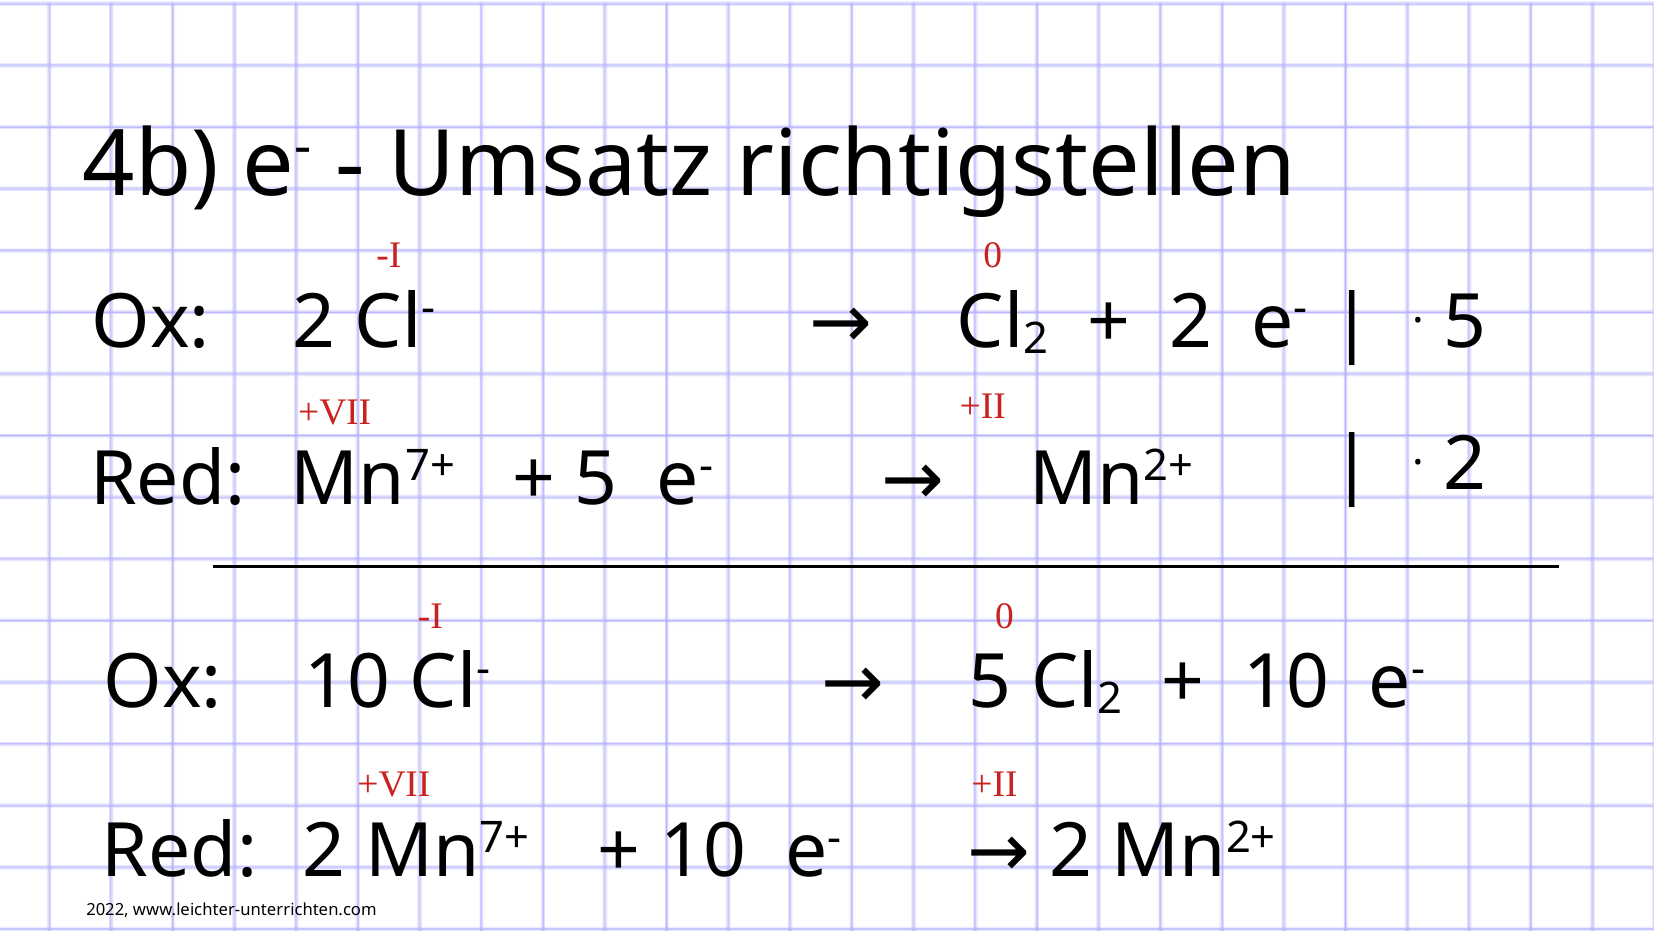

# 4b) e- - Umsatz richtigstellen
-I
0
Ox:
| . 5
2 Cl- 					→ 	Cl2 + 2 e-
+II
+VII
| . 2
Red:
Mn7+	+ 5 e-			→ 	Mn2+
-I
0
Ox:
10 Cl- 					→ 	5 Cl2 + 10 e-
+VII
+II
Red:
2 Mn7+	+ 10 e-		→ 2 Mn2+